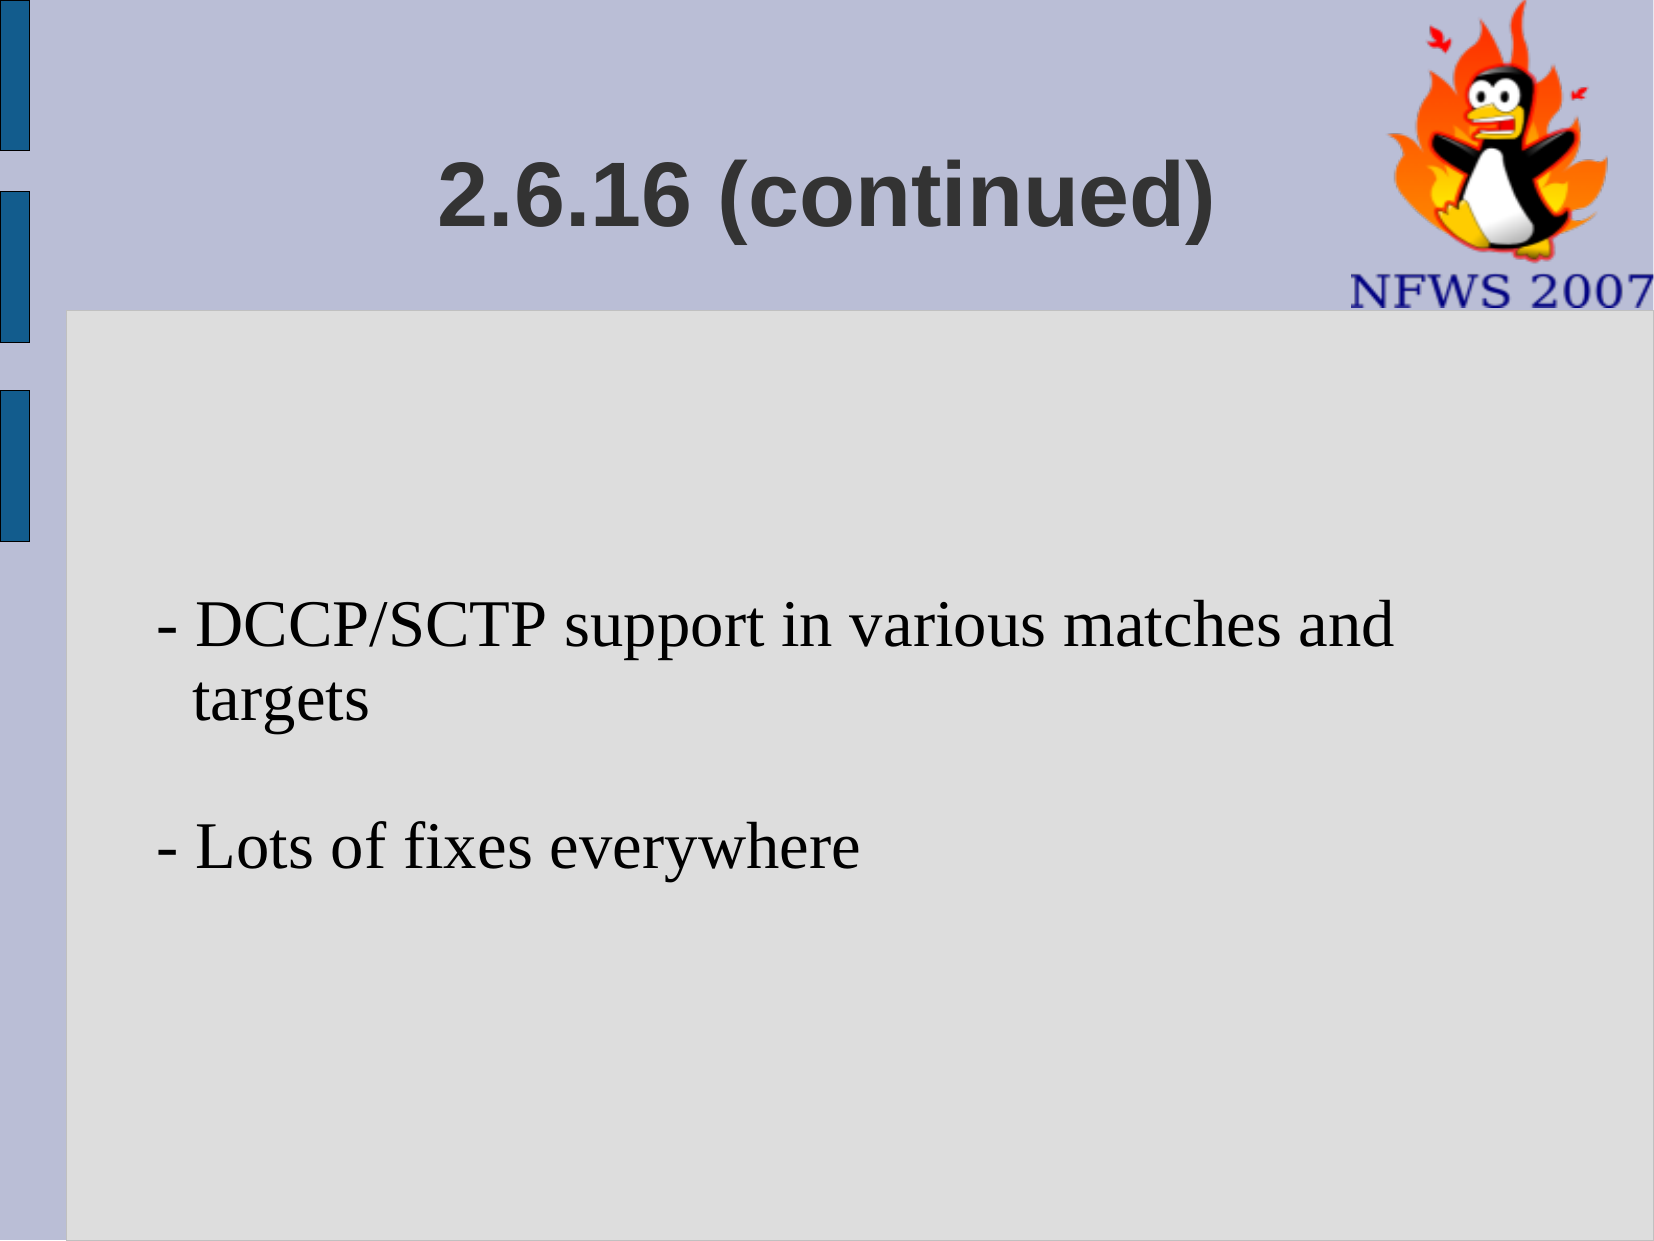

# 2.6.16 (continued)
- DCCP/SCTP support in various matches and targets
- Lots of fixes everywhere